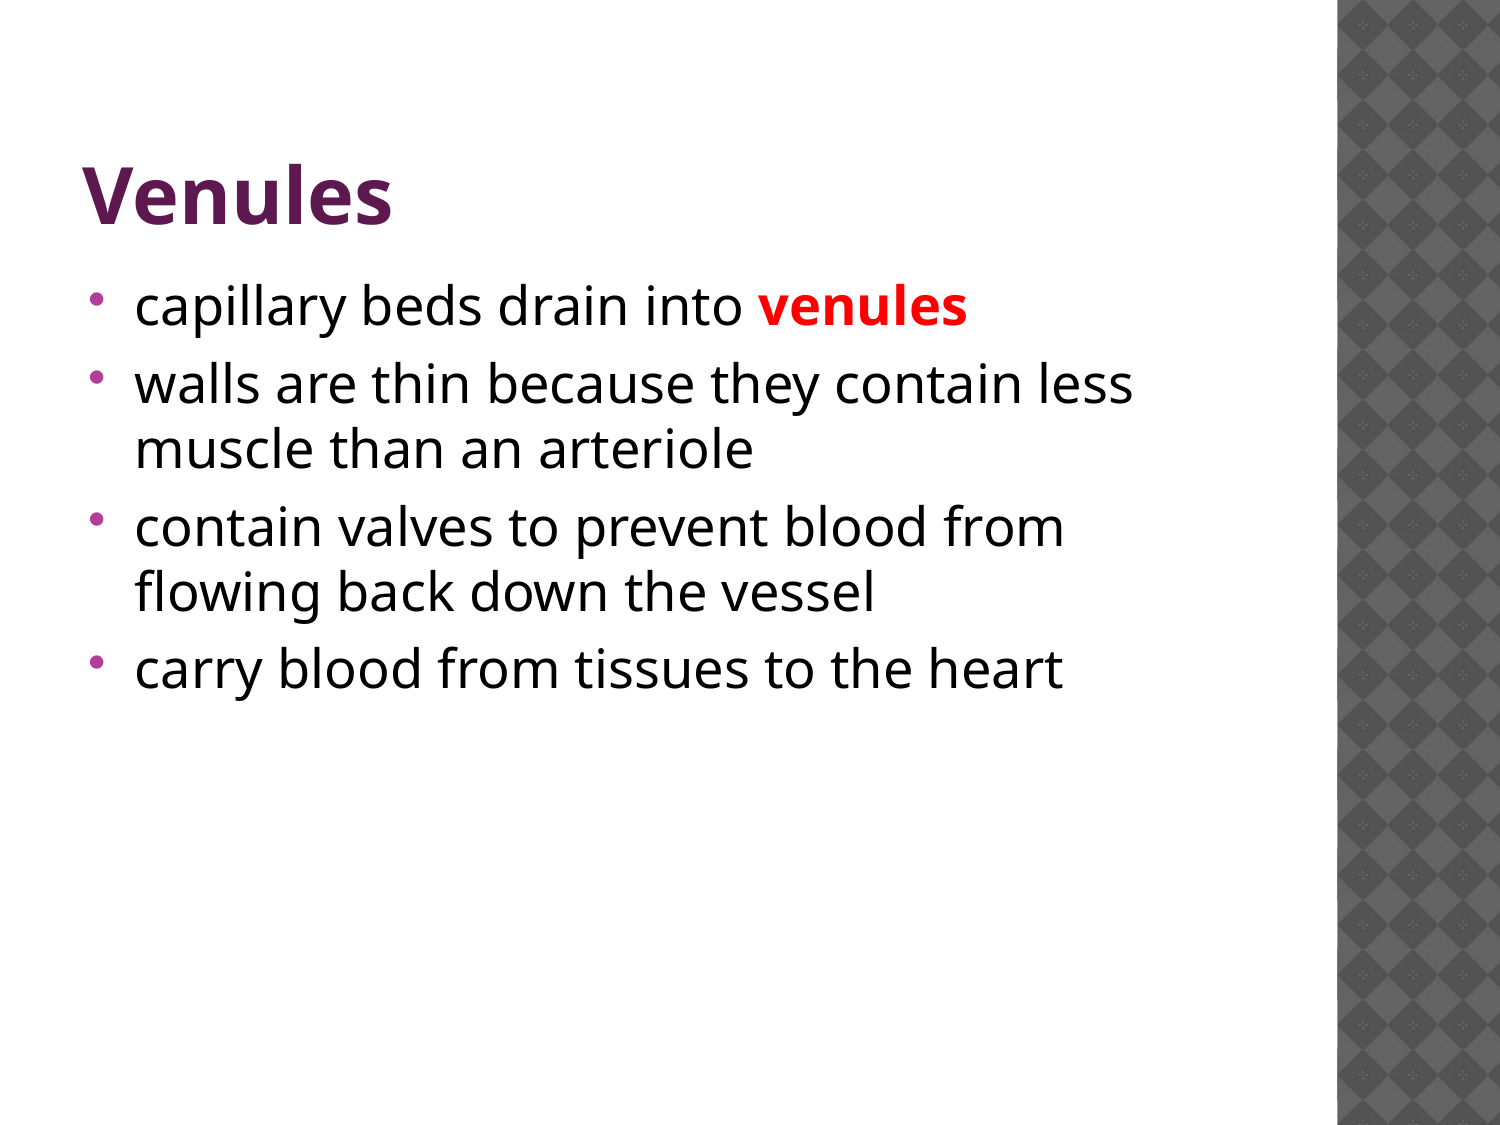

# Venules
capillary beds drain into venules
walls are thin because they contain less muscle than an arteriole
contain valves to prevent blood from flowing back down the vessel
carry blood from tissues to the heart